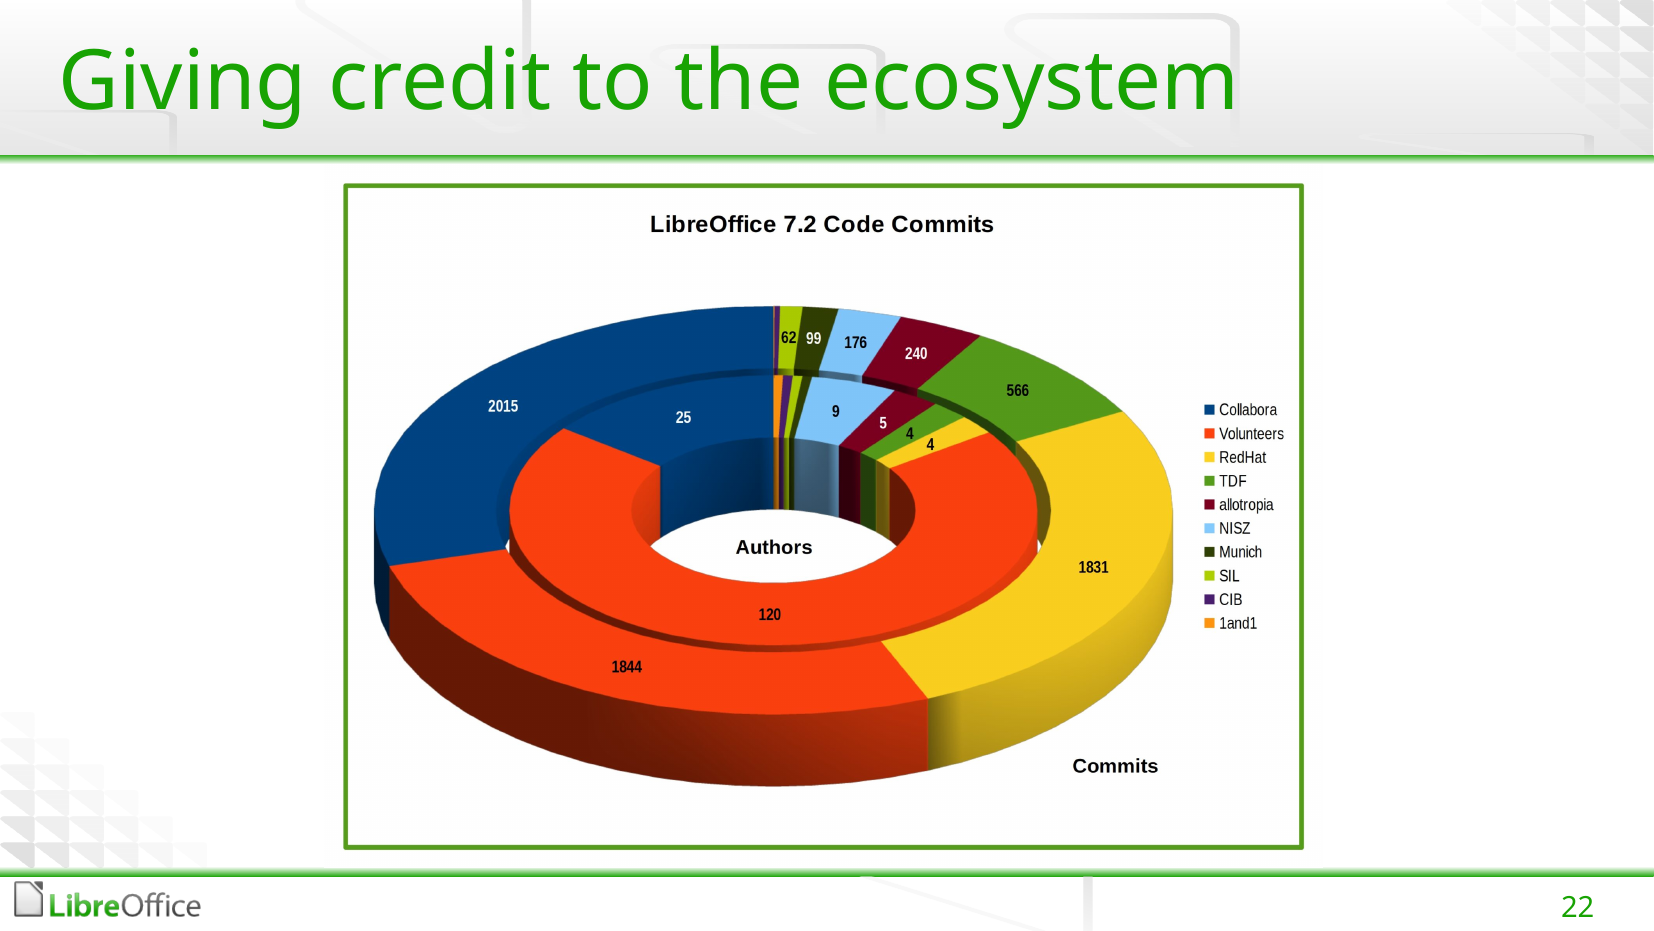

# Giving credit to the ecosystem
22